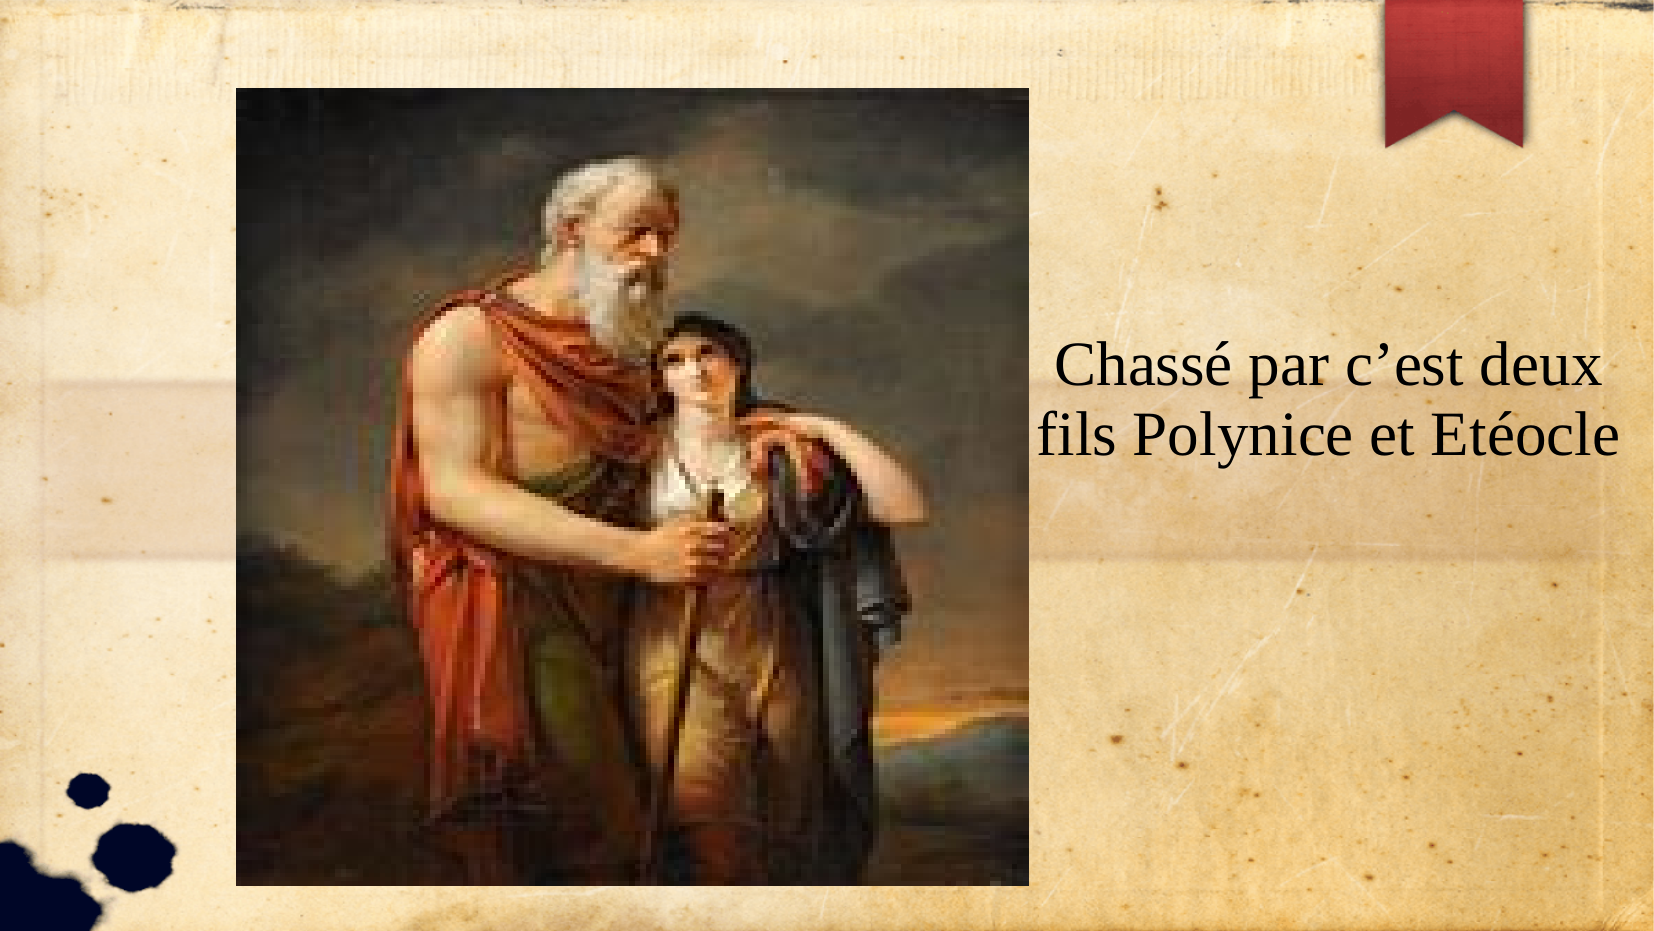

# Chassé par c’est deux fils Polynice et Etéocle